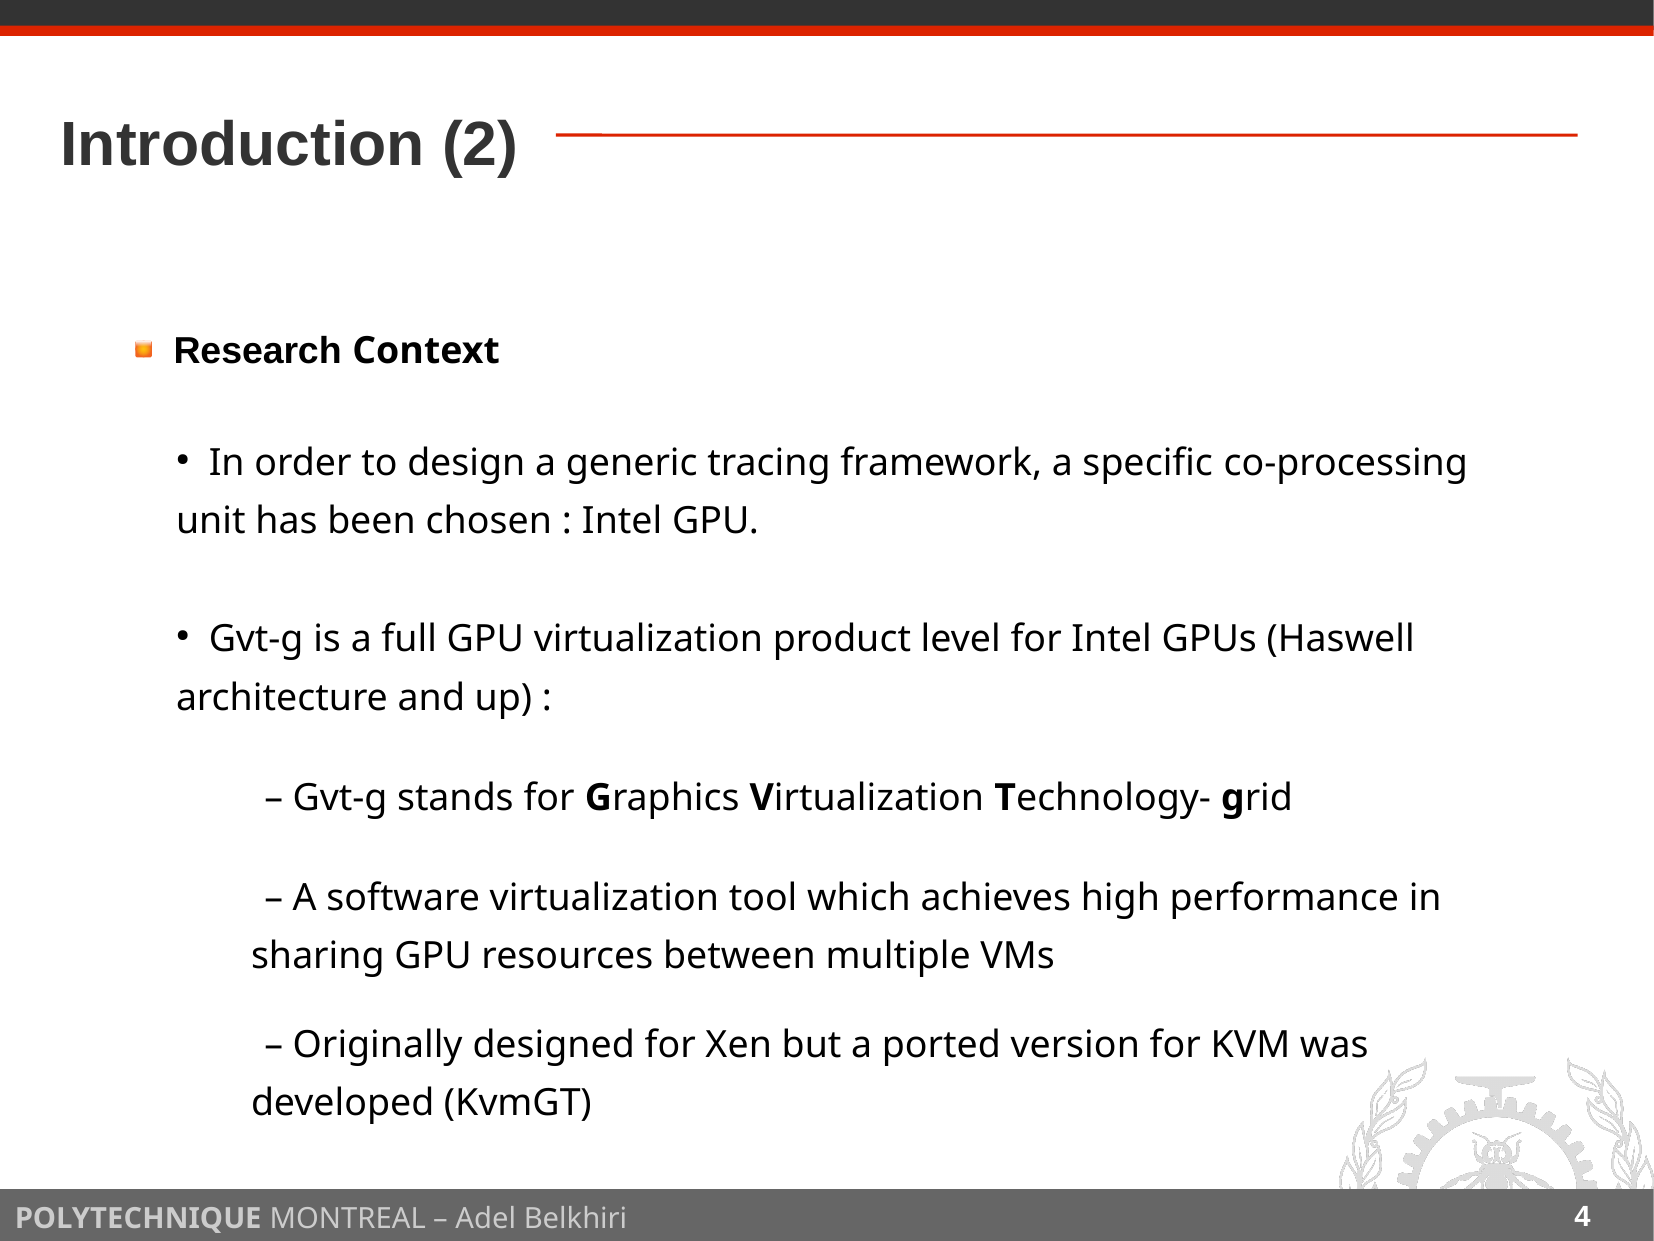

Introduction (2)
 Research Context
 In order to design a generic tracing framework, a specific co-processing unit has been chosen : Intel GPU.
 Gvt-g is a full GPU virtualization product level for Intel GPUs (Haswell architecture and up) :
– Gvt-g stands for Graphics Virtualization Technology- grid
– A software virtualization tool which achieves high performance in sharing GPU resources between multiple VMs
– Originally designed for Xen but a ported version for KVM was developed (KvmGT)
POLYTECHNIQUE MONTREAL – Adel Belkhiri
4